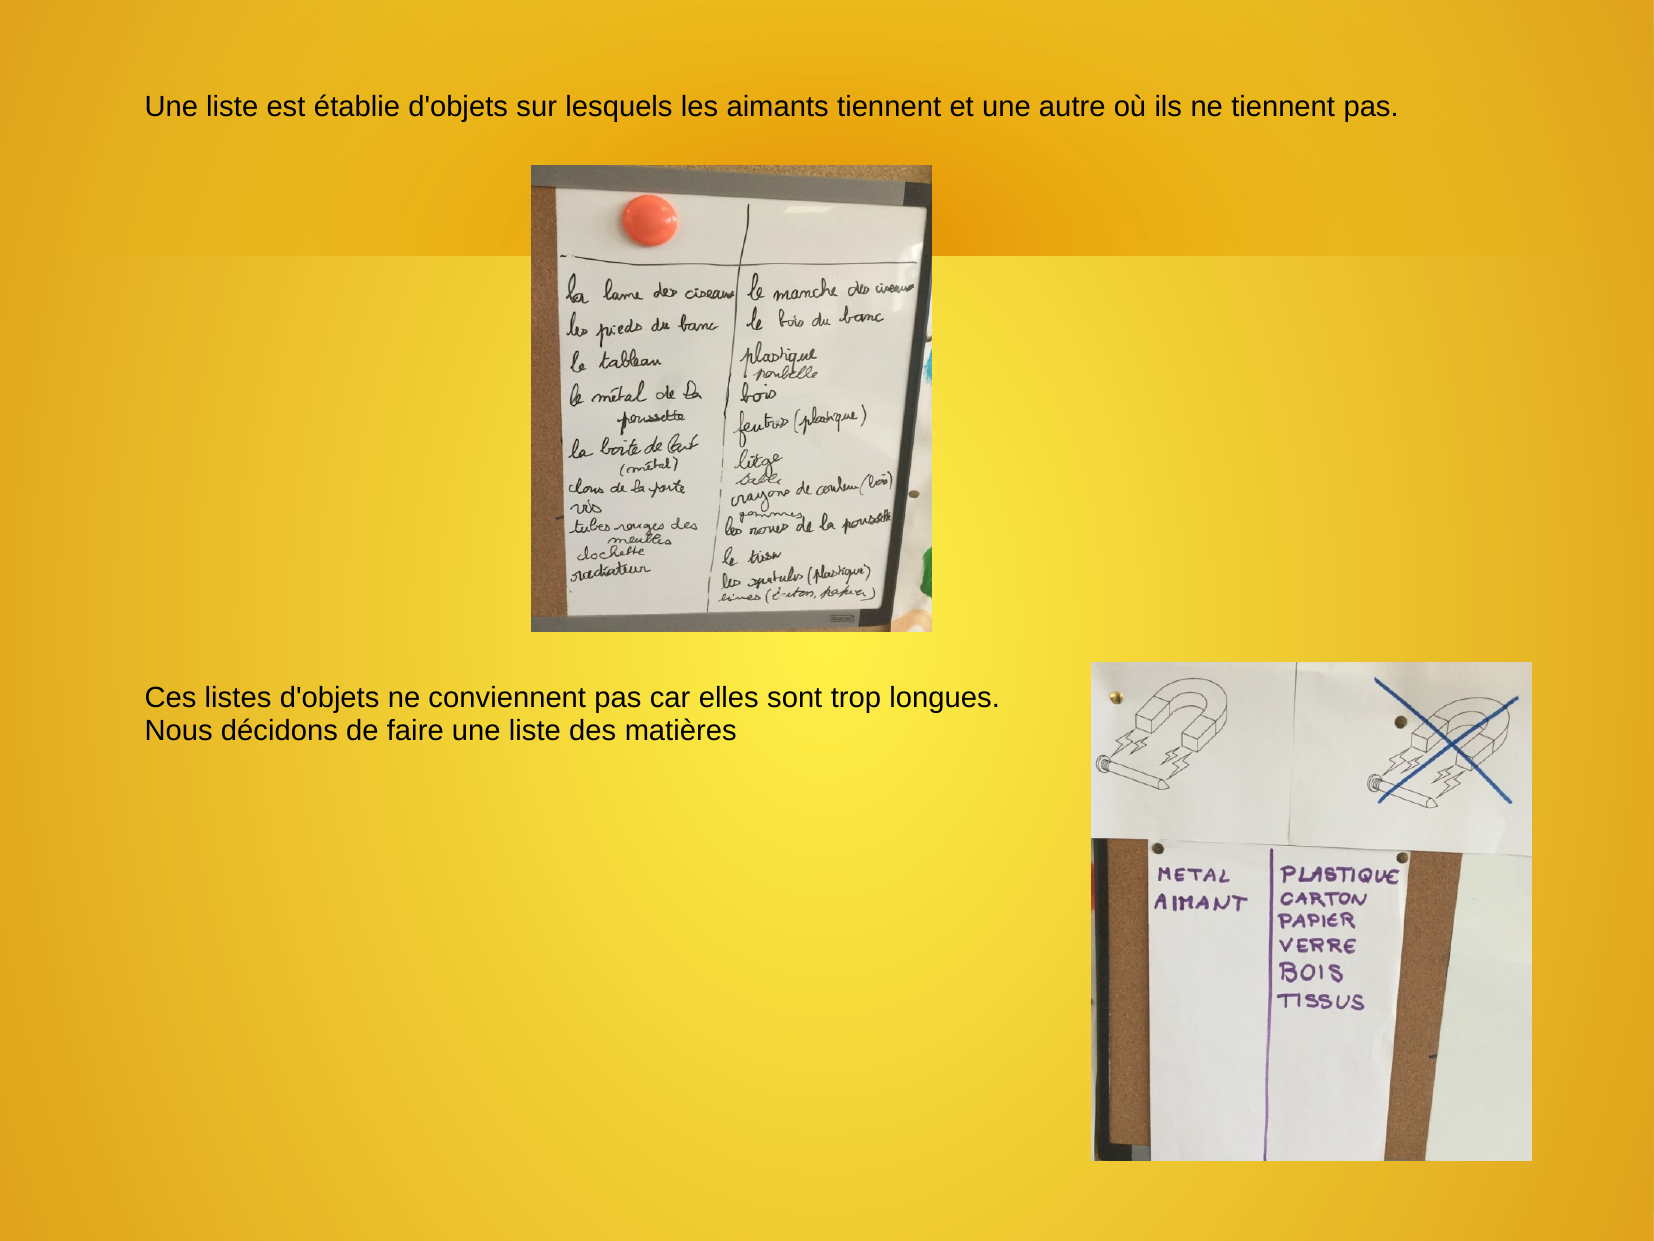

Une liste est établie d'objets sur lesquels les aimants tiennent et une autre où ils ne tiennent pas.
Ces listes d'objets ne conviennent pas car elles sont trop longues.
Nous décidons de faire une liste des matières